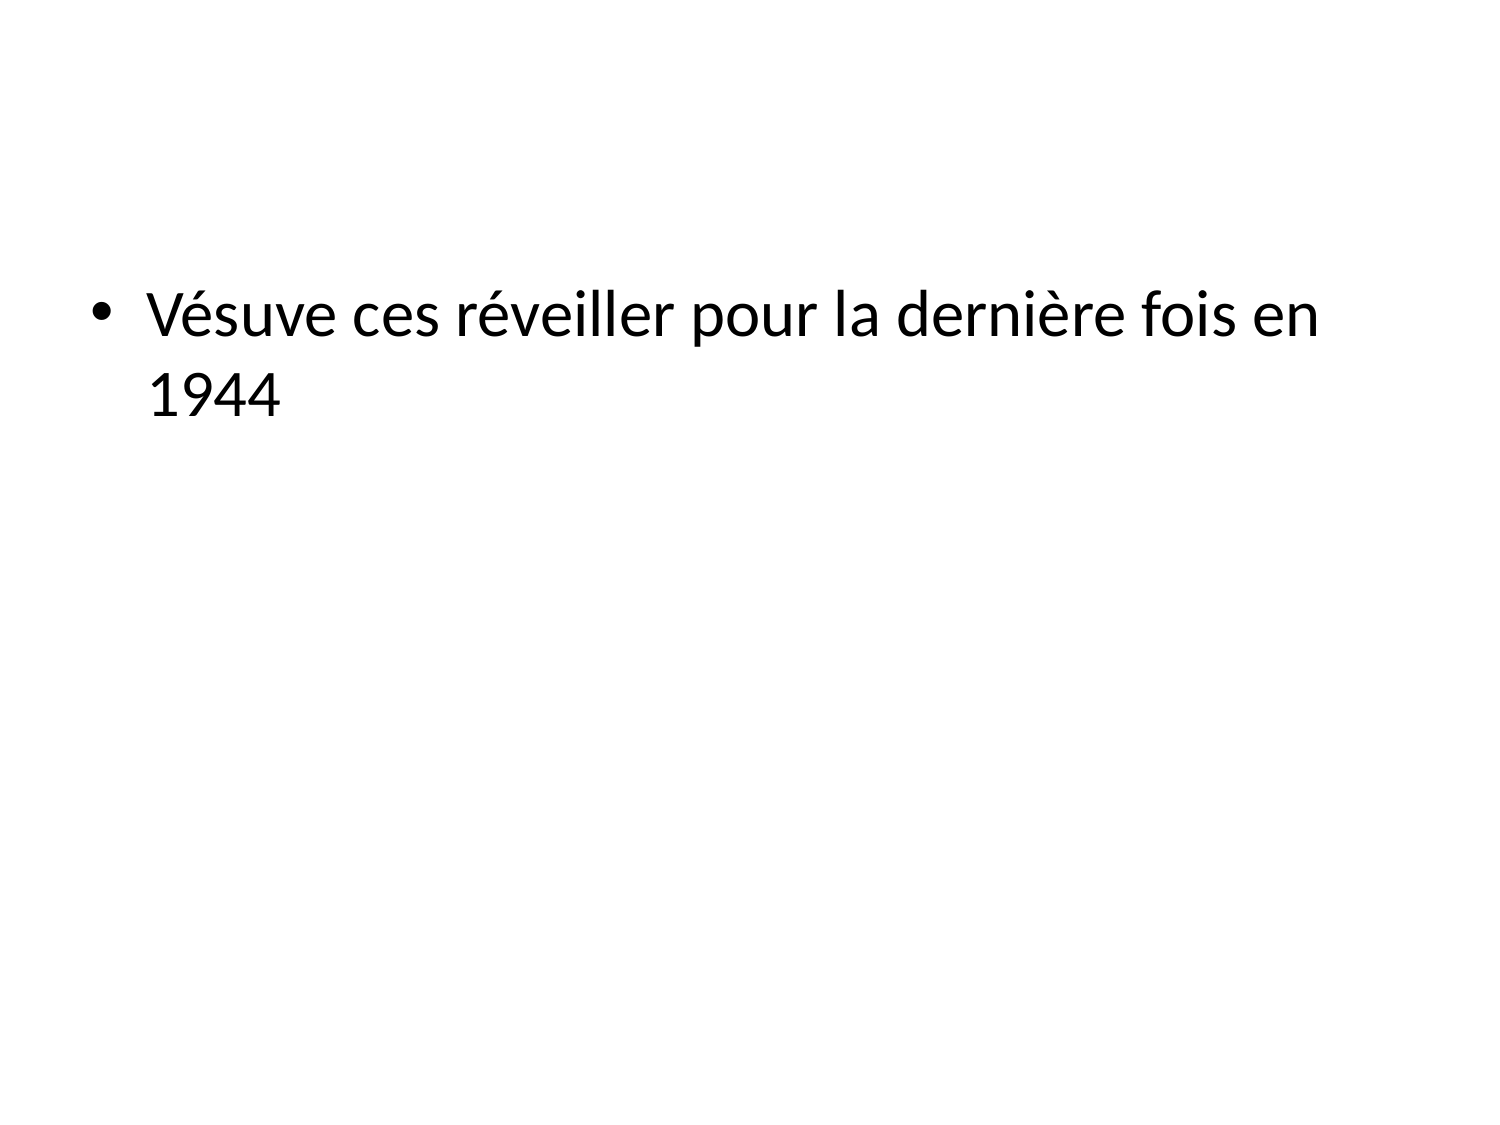

#
Vésuve ces réveiller pour la dernière fois en 1944